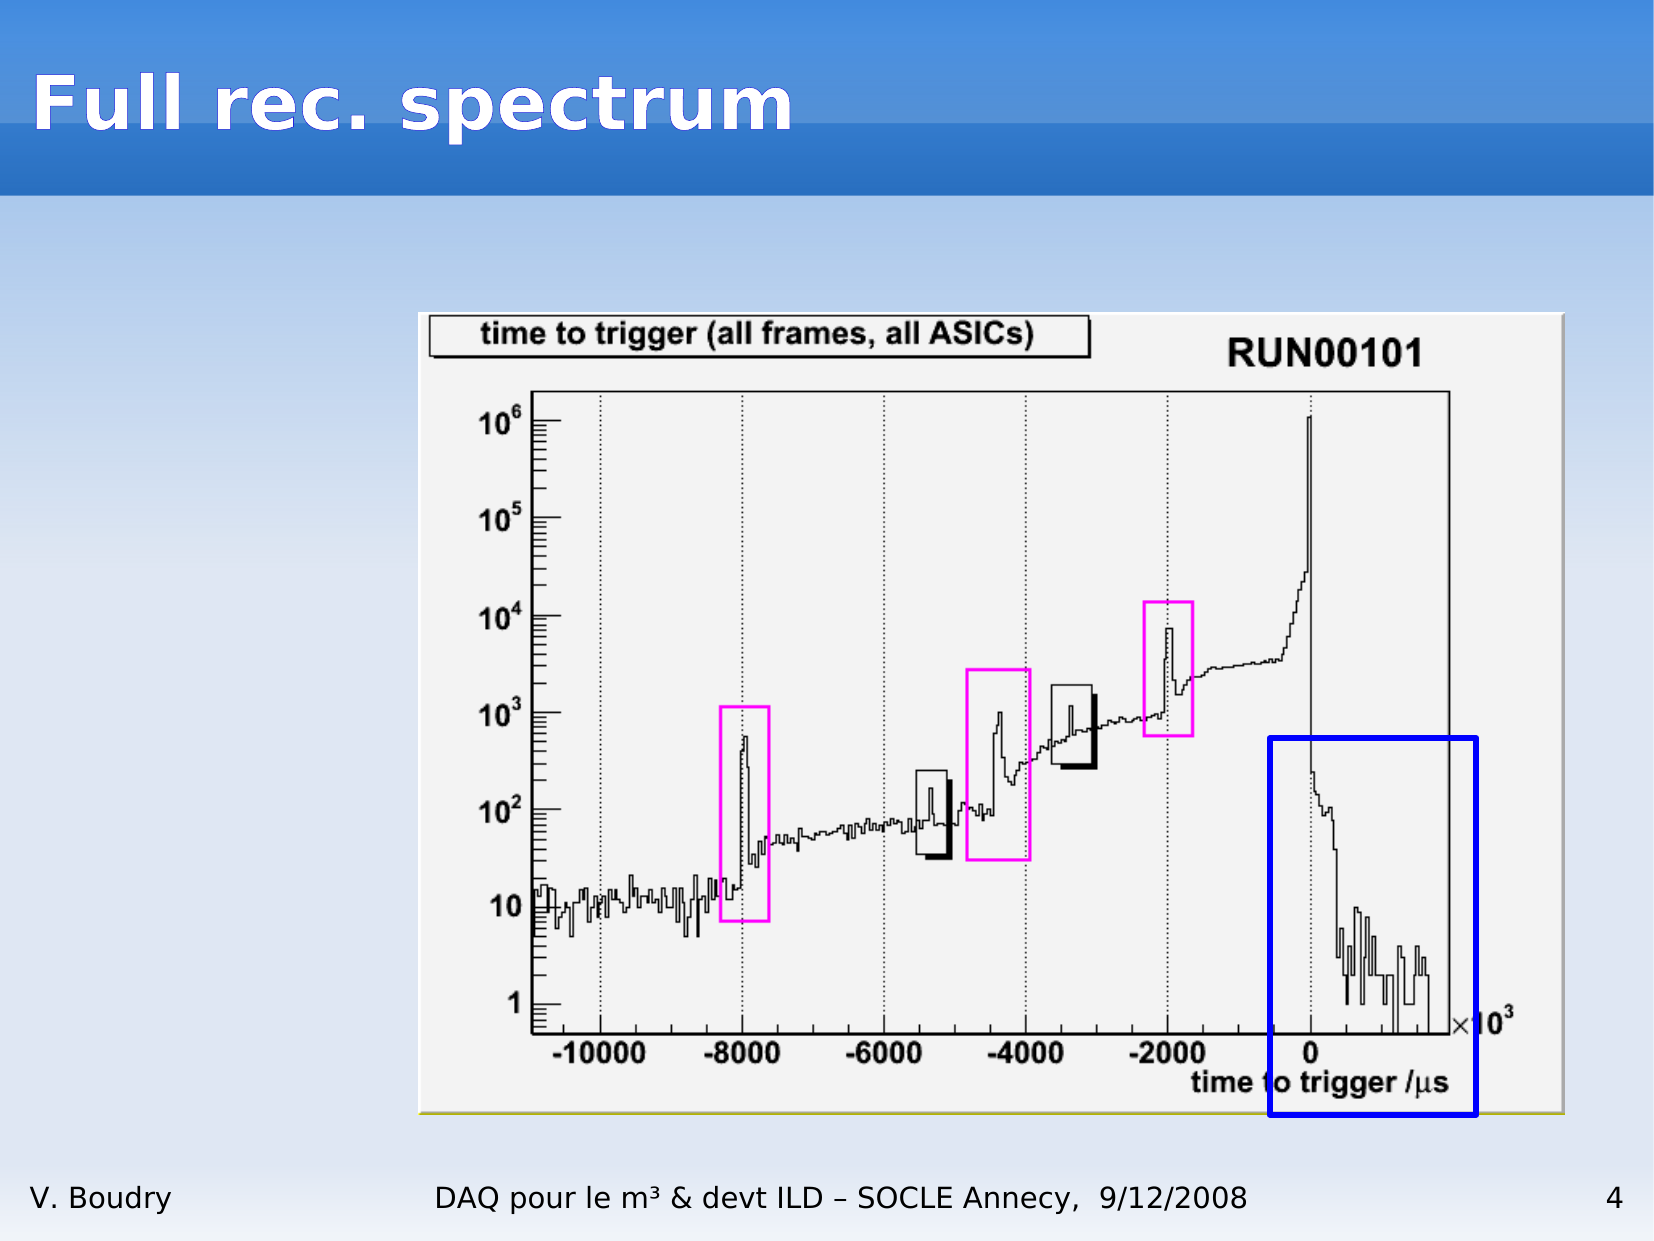

# Full rec. spectrum
DAQ pour le m³ & devt ILD – SOCLE Annecy, 9/12/2008
4